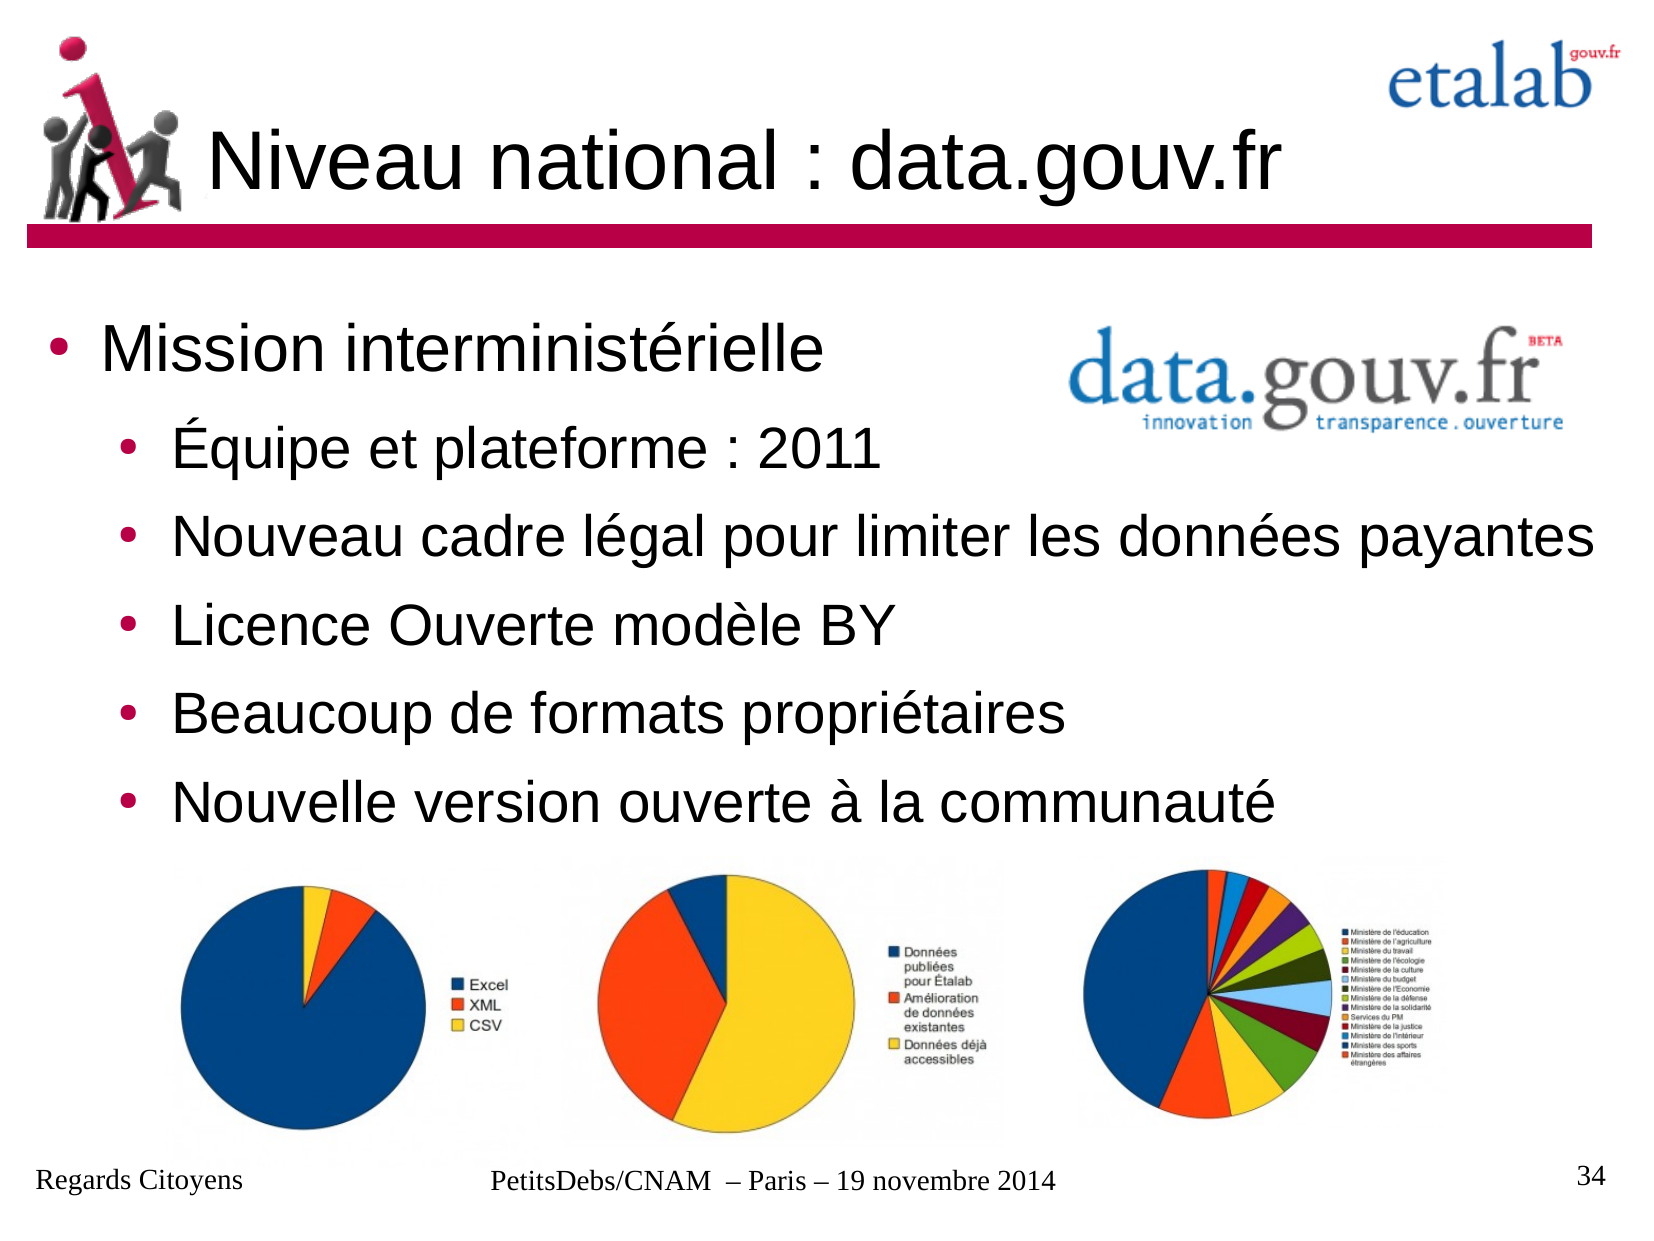

# Niveau national : data.gouv.fr
Mission interministérielle
Équipe et plateforme : 2011
Nouveau cadre légal pour limiter les données payantes
Licence Ouverte modèle BY
Beaucoup de formats propriétaires
Nouvelle version ouverte à la communauté
34